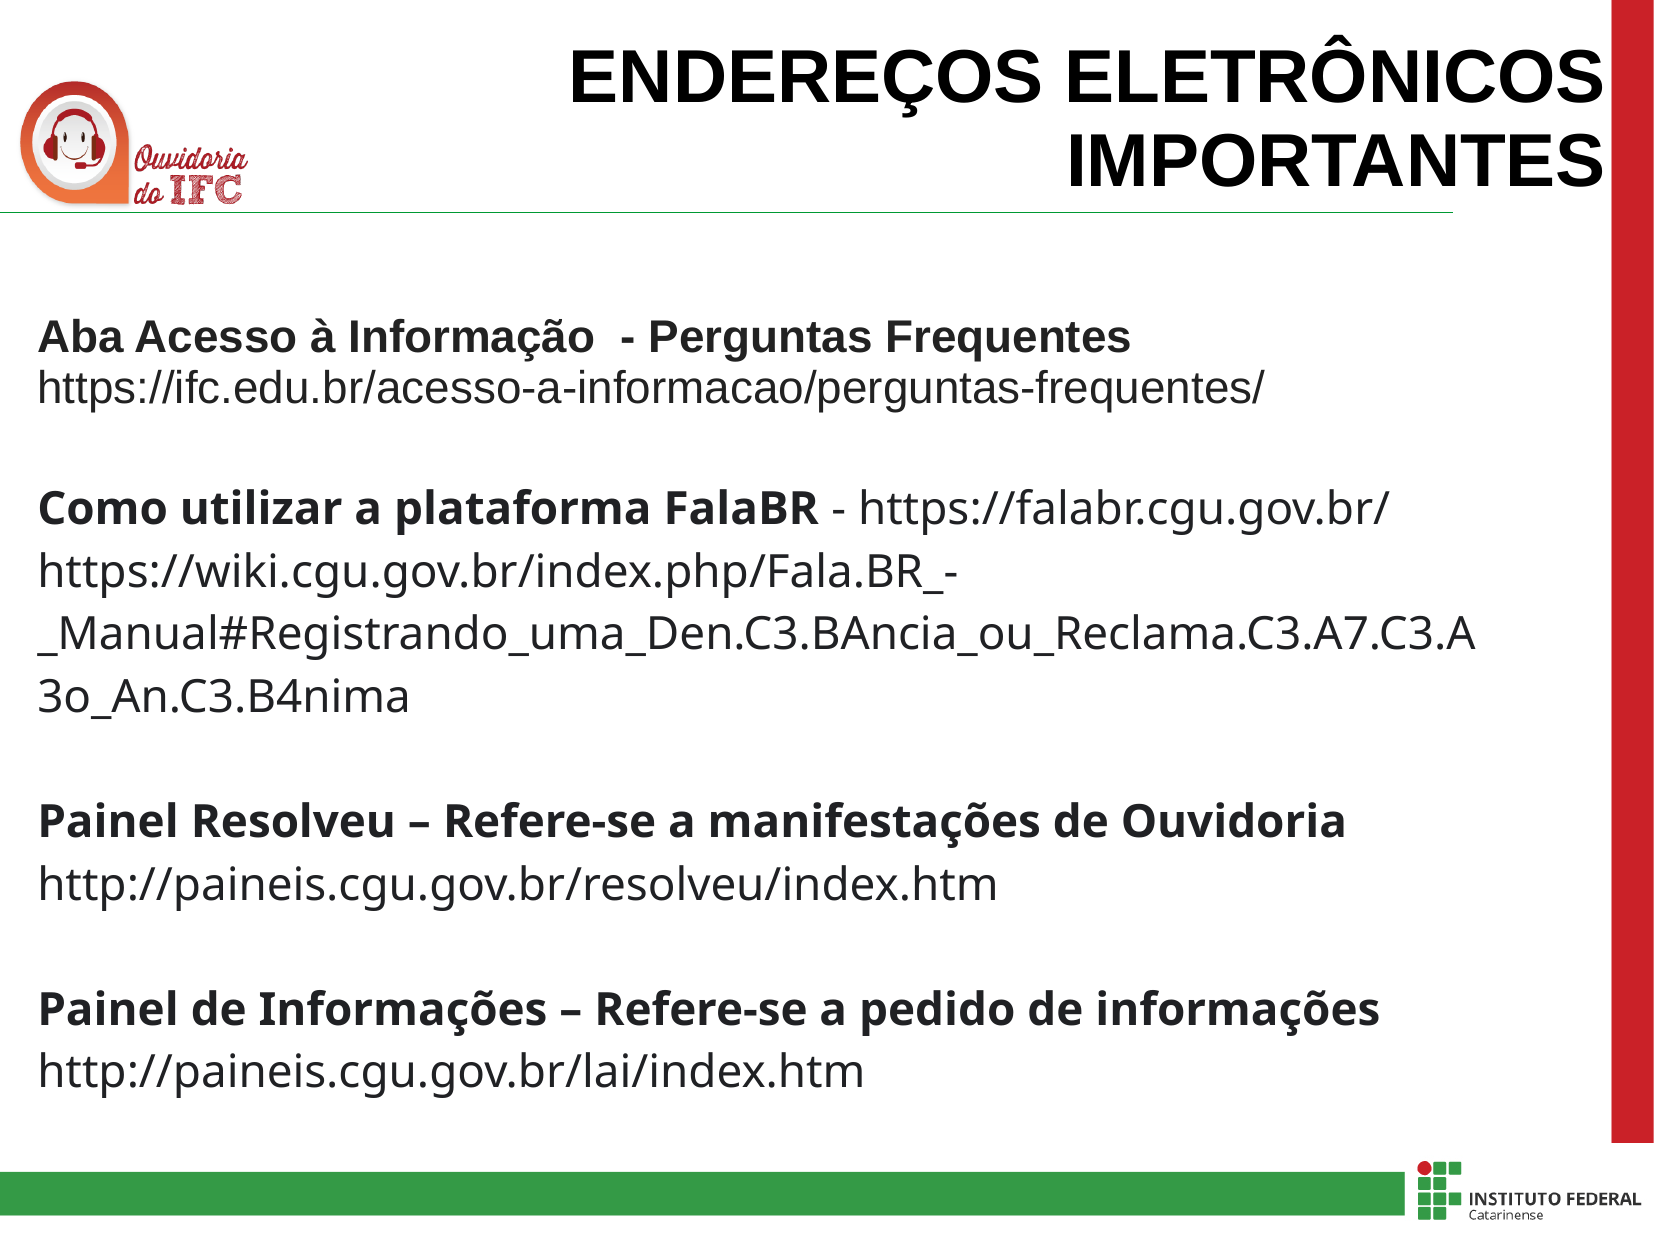

ENDEREÇOS ELETRÔNICOS IMPORTANTES
Aba Acesso à Informação  - Perguntas Frequentes https://ifc.edu.br/acesso-a-informacao/perguntas-frequentes/
Como utilizar a plataforma FalaBR - https://falabr.cgu.gov.br/
https://wiki.cgu.gov.br/index.php/Fala.BR_-_Manual#Registrando_uma_Den.C3.BAncia_ou_Reclama.C3.A7.C3.A3o_An.C3.B4nima
Painel Resolveu – Refere-se a manifestações de Ouvidoria
http://paineis.cgu.gov.br/resolveu/index.htm
Painel de Informações – Refere-se a pedido de informações http://paineis.cgu.gov.br/lai/index.htm
#